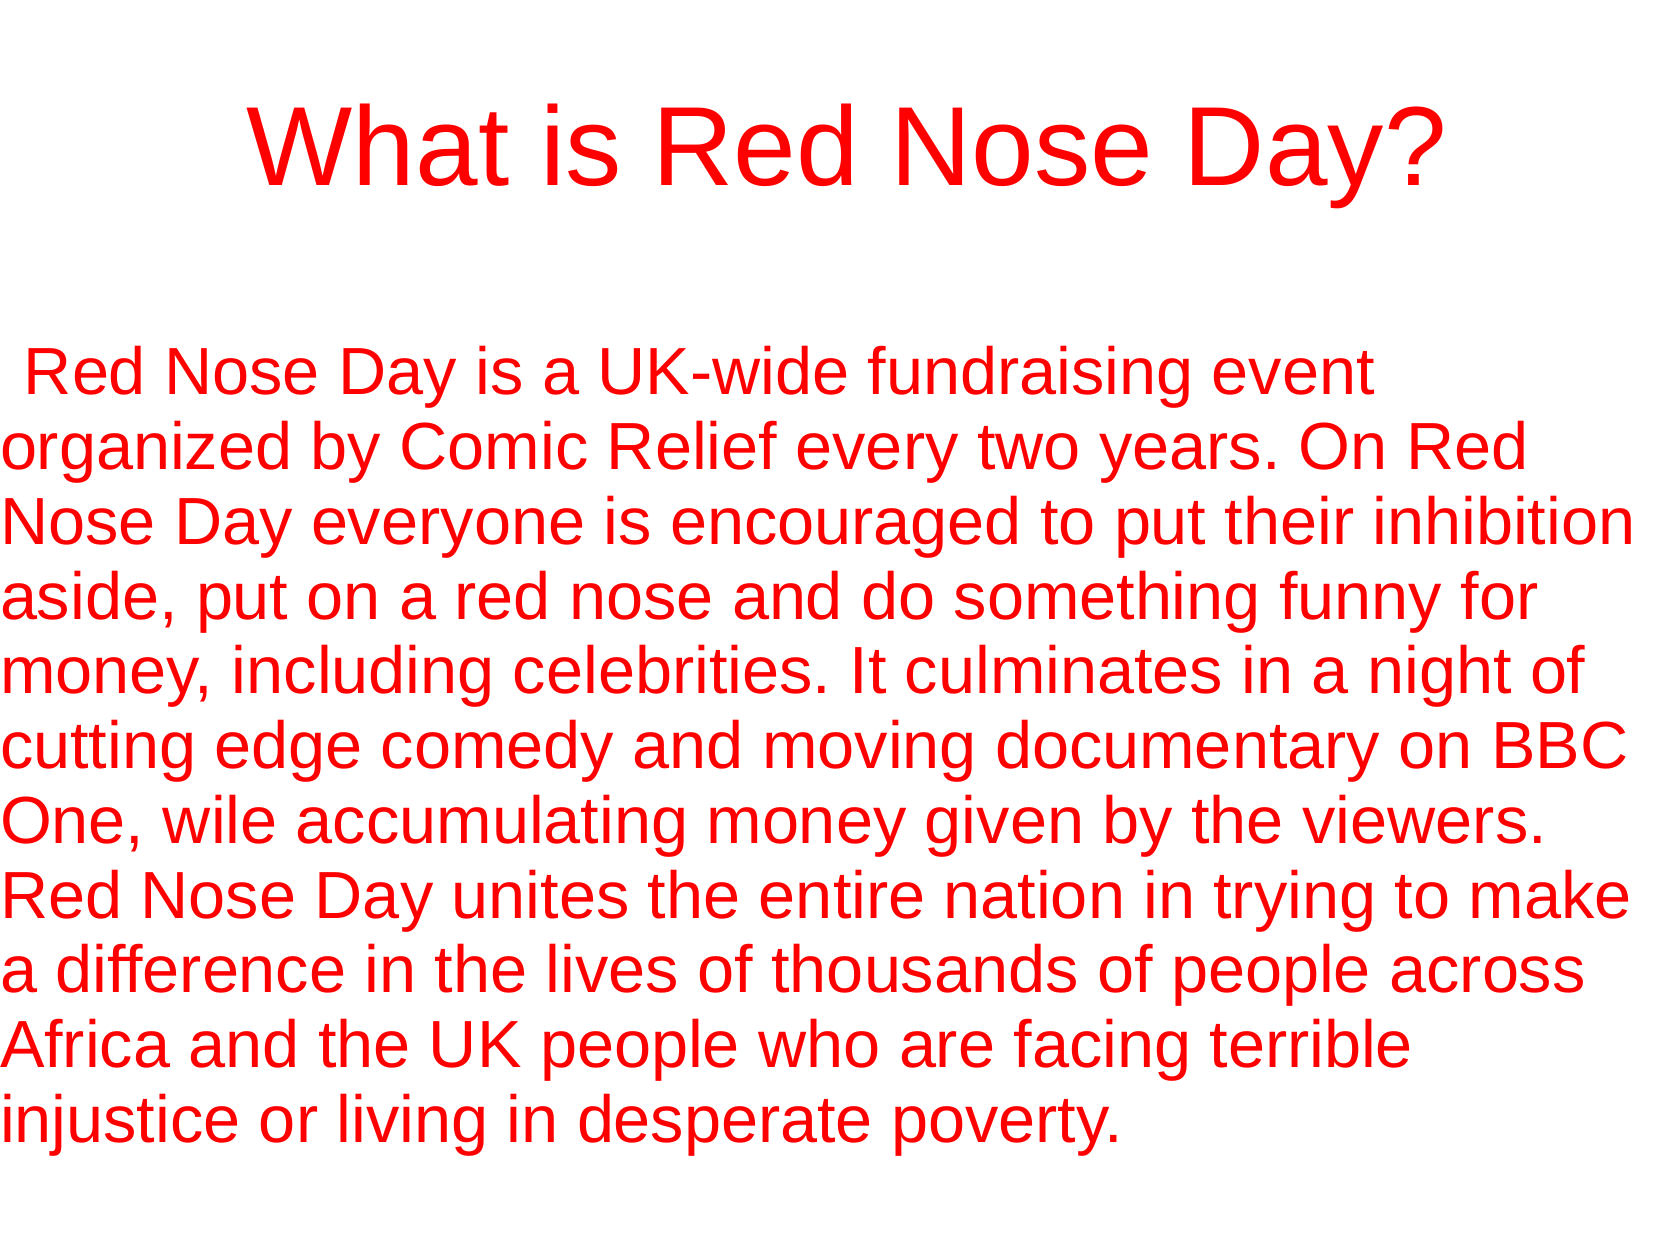

# What is Red Nose Day?
Red Nose Day is a UK-wide fundraising event organized by Comic Relief every two years. On Red Nose Day everyone is encouraged to put their inhibition aside, put on a red nose and do something funny for money, including celebrities. It culminates in a night of cutting edge comedy and moving documentary on BBC One, wile accumulating money given by the viewers. Red Nose Day unites the entire nation in trying to make a difference in the lives of thousands of people across Africa and the UK people who are facing terrible injustice or living in desperate poverty.